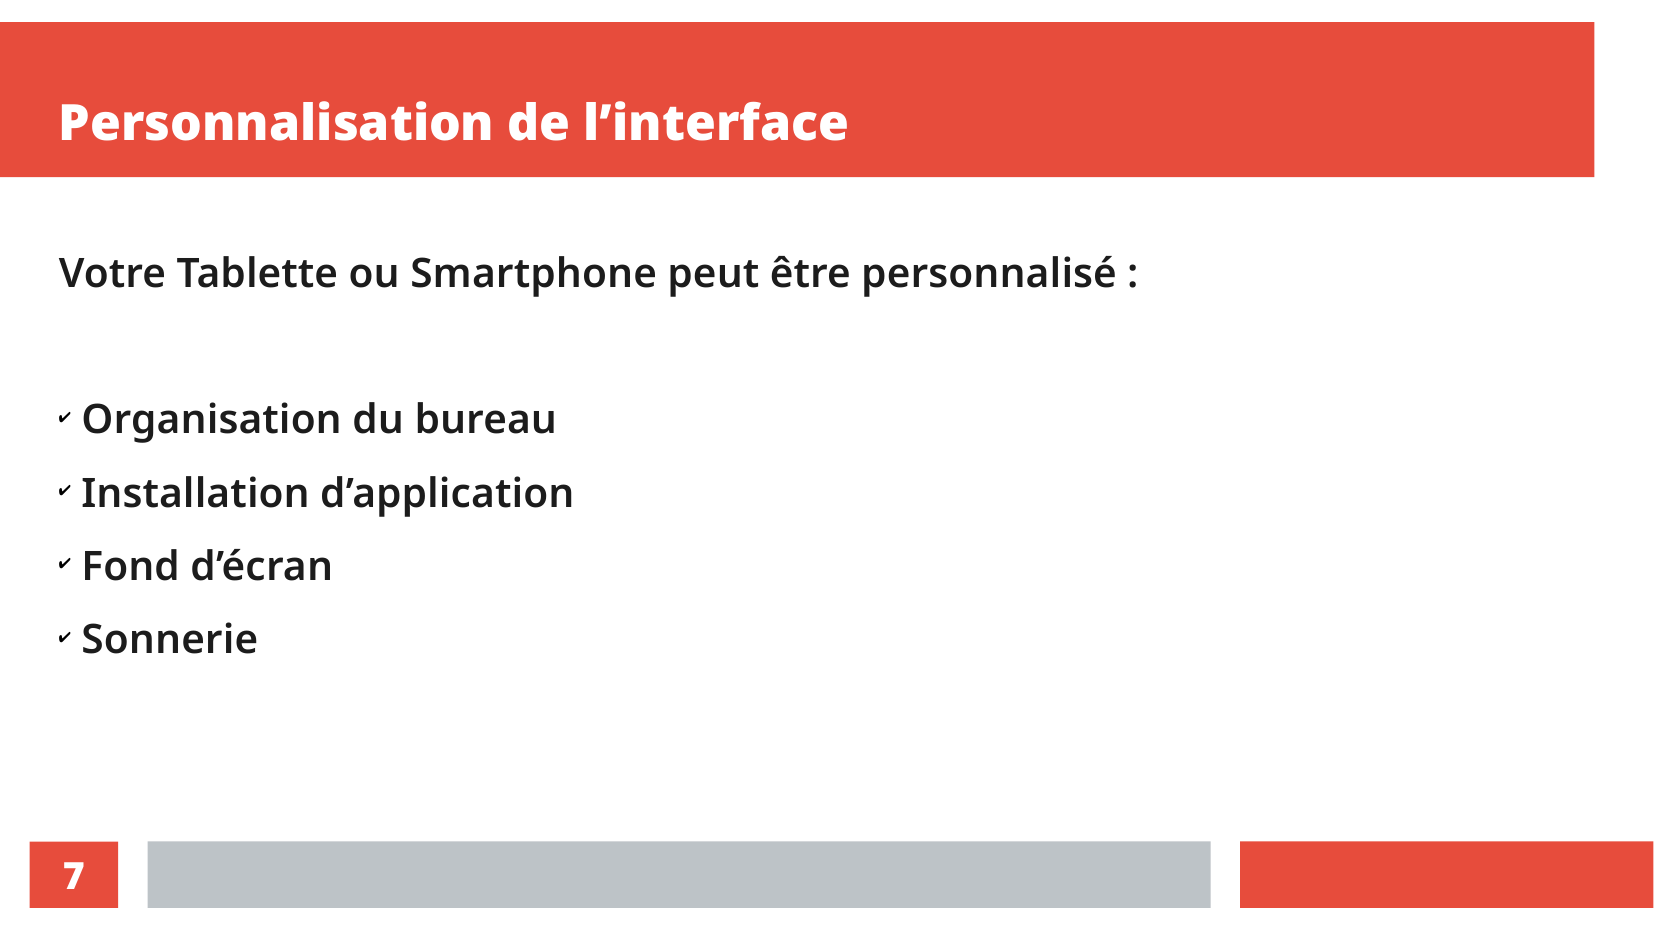

# Personnalisation de l’interface
Votre Tablette ou Smartphone peut être personnalisé :
 Organisation du bureau
 Installation d’application
 Fond d’écran
 Sonnerie
7